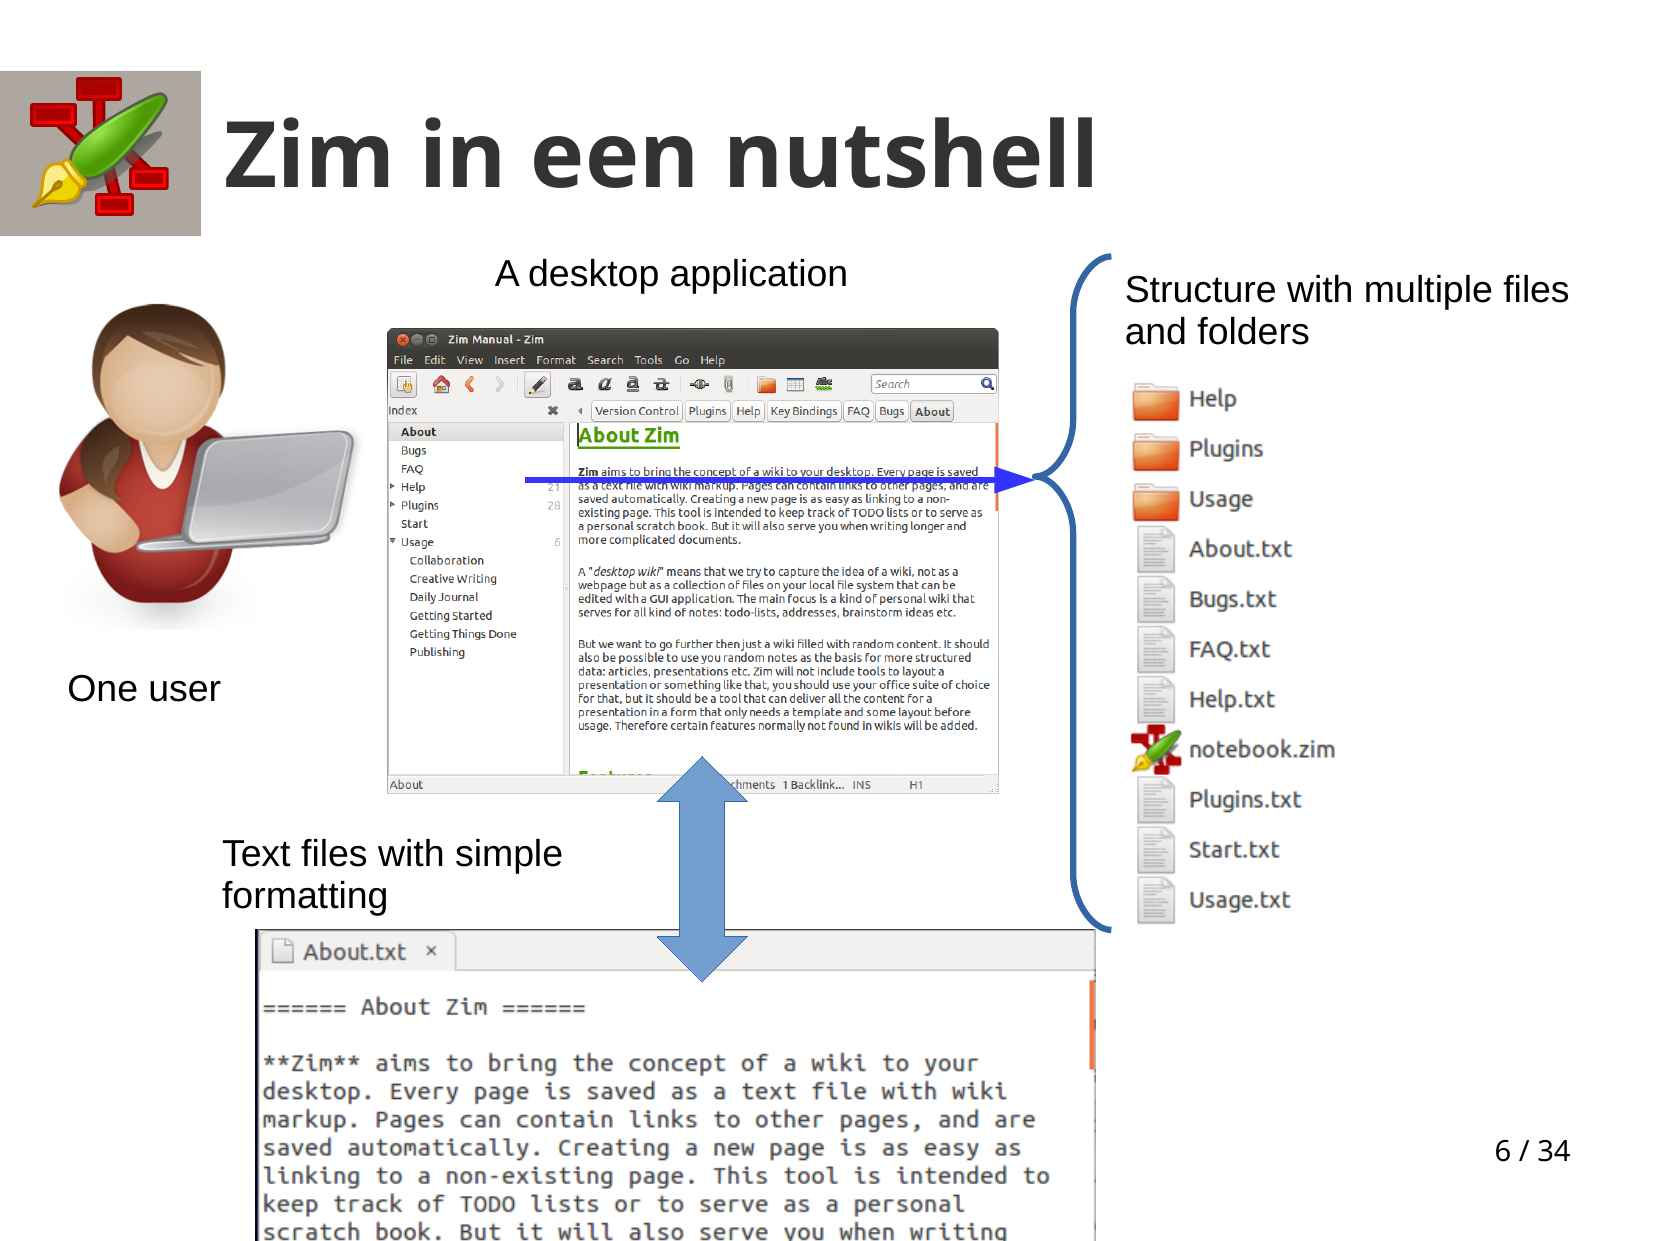

# Zim in een nutshell
A desktop application
Structure with multiple files and folders
One user
Text files with simple formatting
6